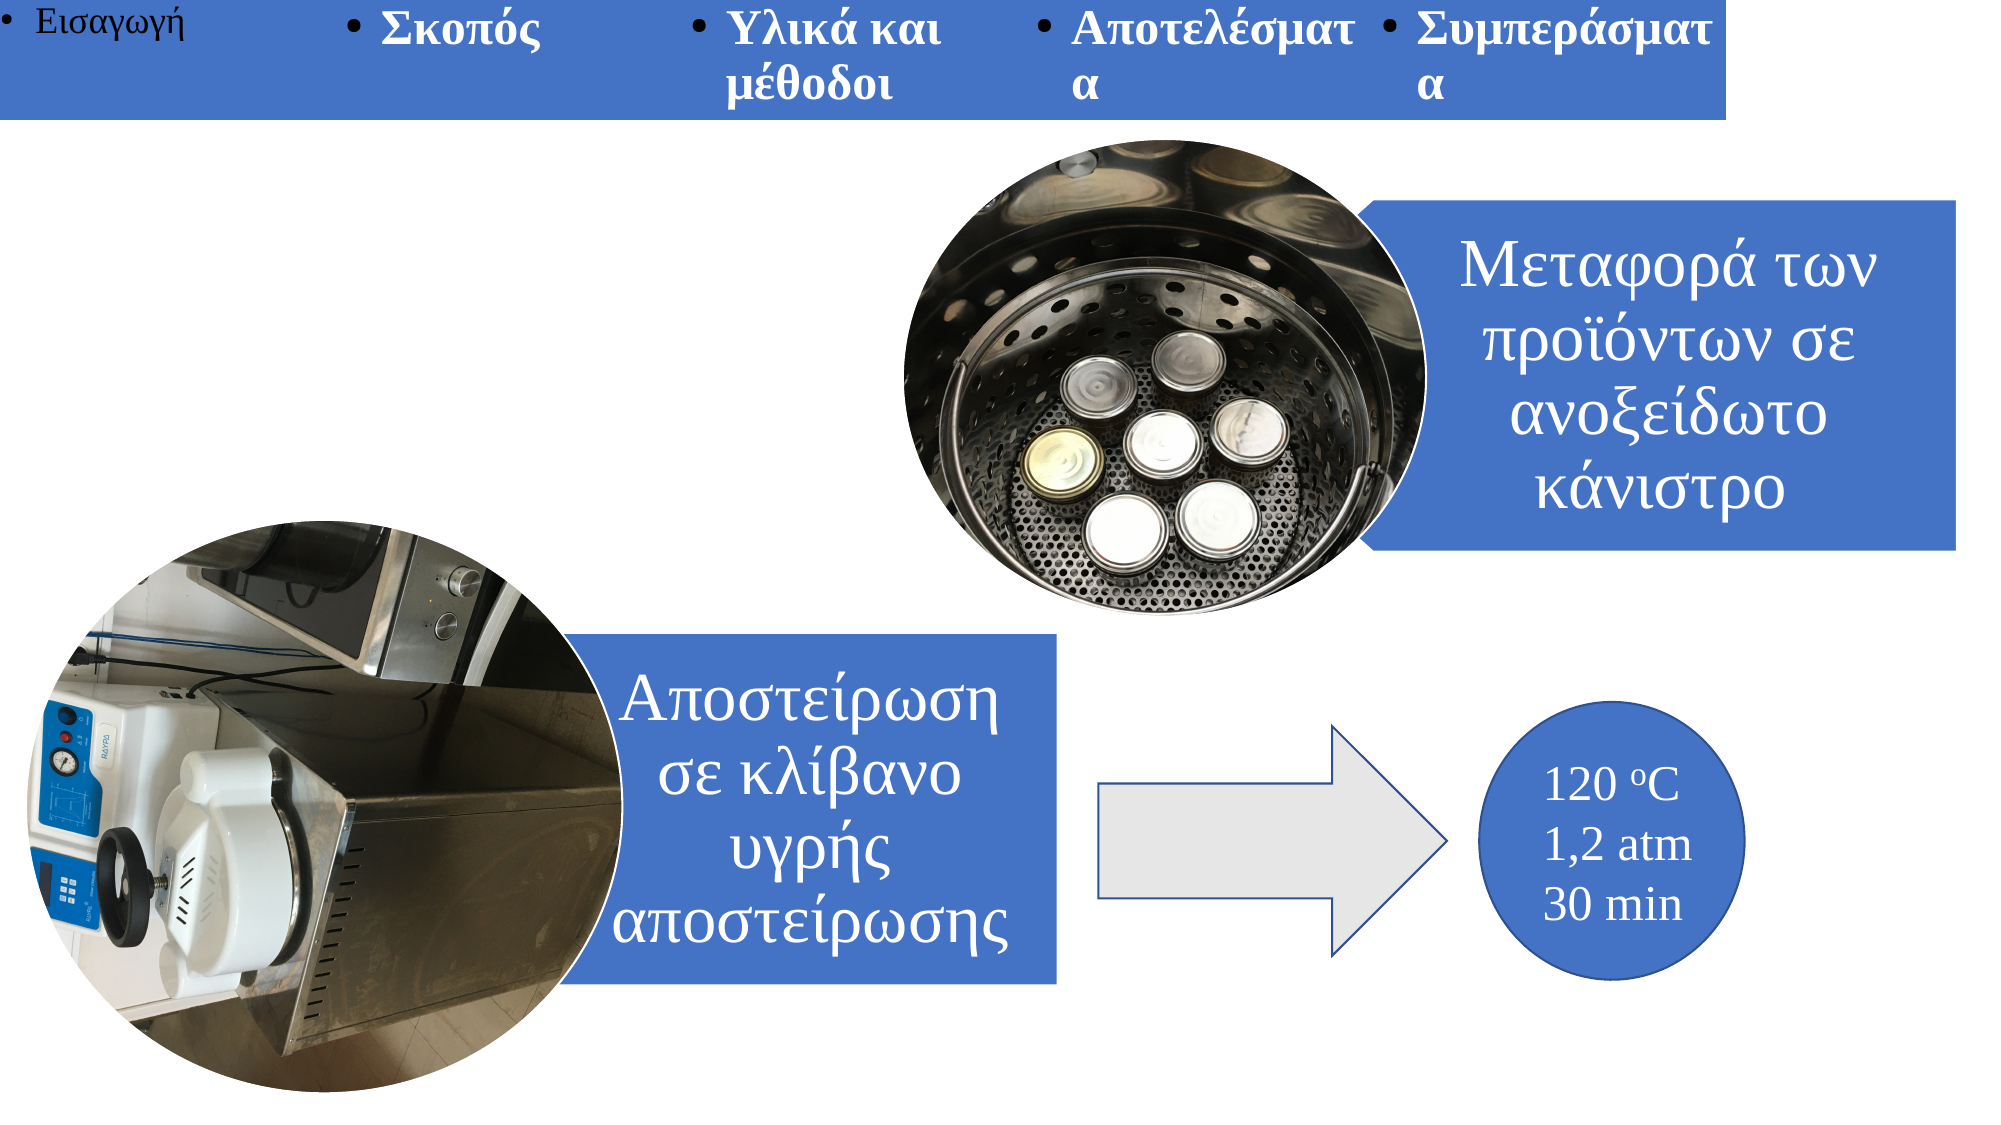

| Εισαγωγή | Σκοπός | Υλικά και μέθοδοι | Αποτελέσματα | Συμπεράσματα |
| --- | --- | --- | --- | --- |
Αποστείρωση του τελικού προϊόντος
Μεταφορά των προϊόντων σε ανοξείδωτο κάνιστρο
Αποστείρωση σε κλίβανο υγρής αποστείρωσης
120 οC
1,2 atm
30 min